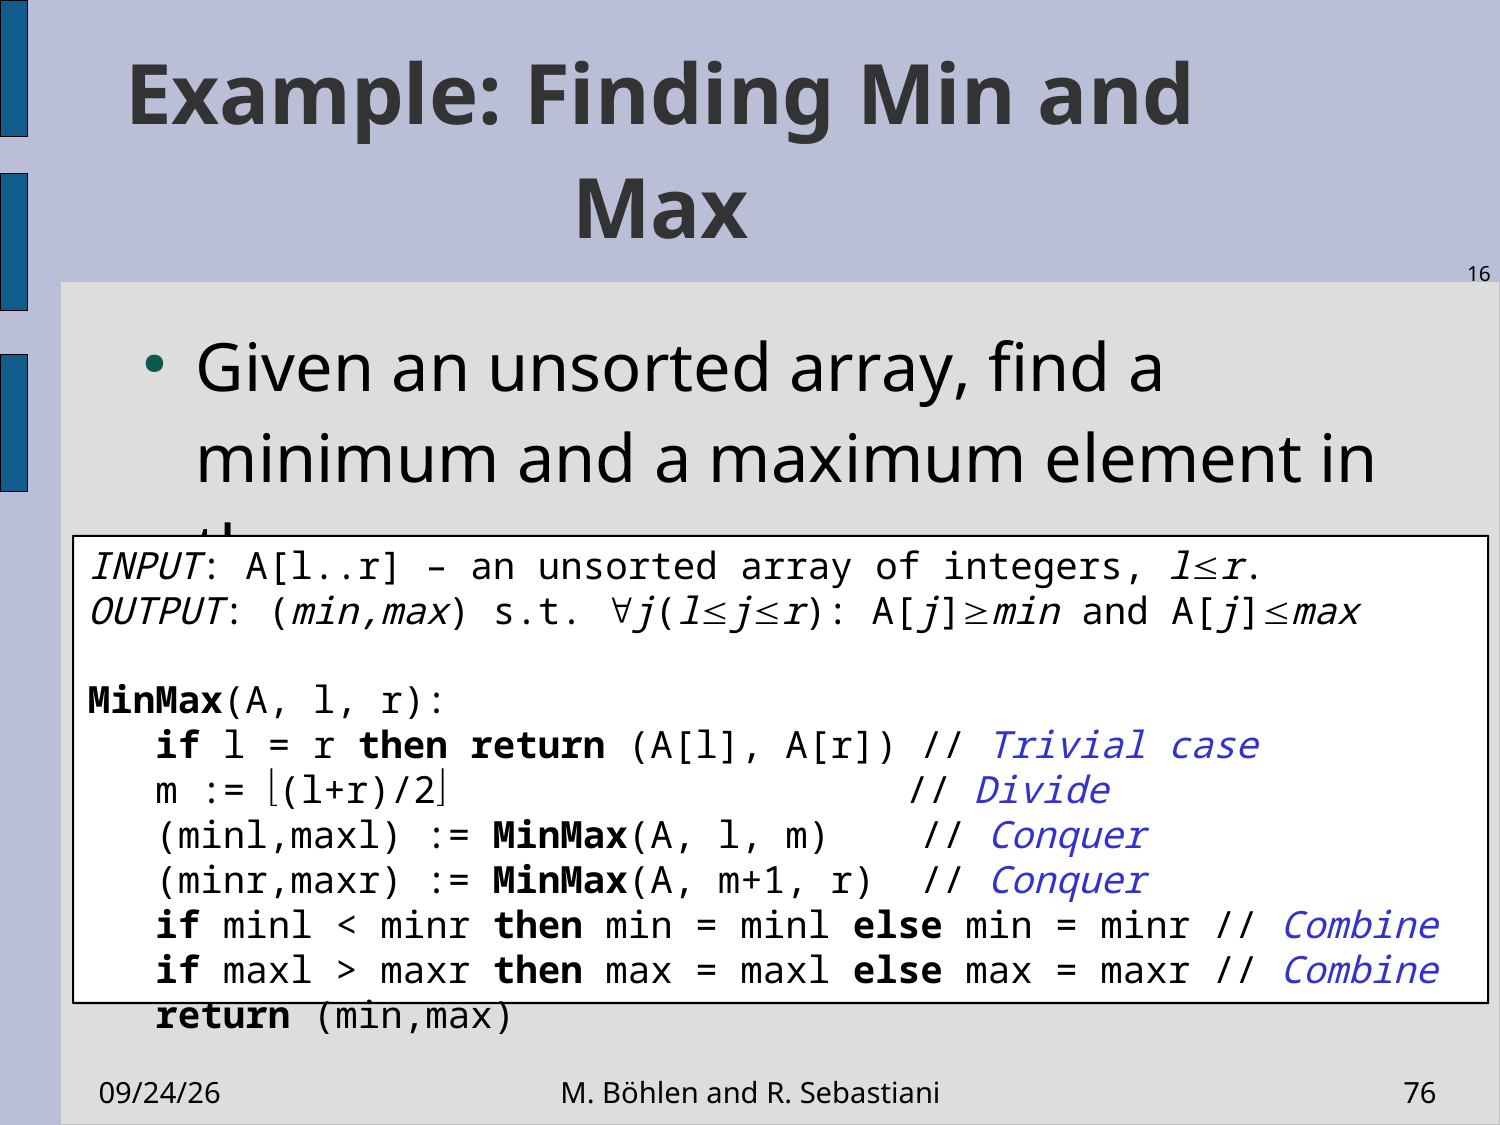

# Example: Finding Min and Max
16
Given an unsorted array, find a minimum and a maximum element in the array.
INPUT: A[l..r] – an unsorted array of integers, lr.
OUTPUT: (min,max) s.t. j(ljr): A[j]min and A[j]max
MinMax(A, l, r):
 if l = r then return (A[l], A[r]) // Trivial case
 m := (l+r)/2 // Divide
 (minl,maxl) := MinMax(A, l, m) // Conquer
 (minr,maxr) := MinMax(A, m+1, r) // Conquer
 if minl < minr then min = minl else min = minr // Combine
 if maxl > maxr then max = maxl else max = maxr // Combine
 return (min,max)
M. Böhlen and R. Sebastiani
76